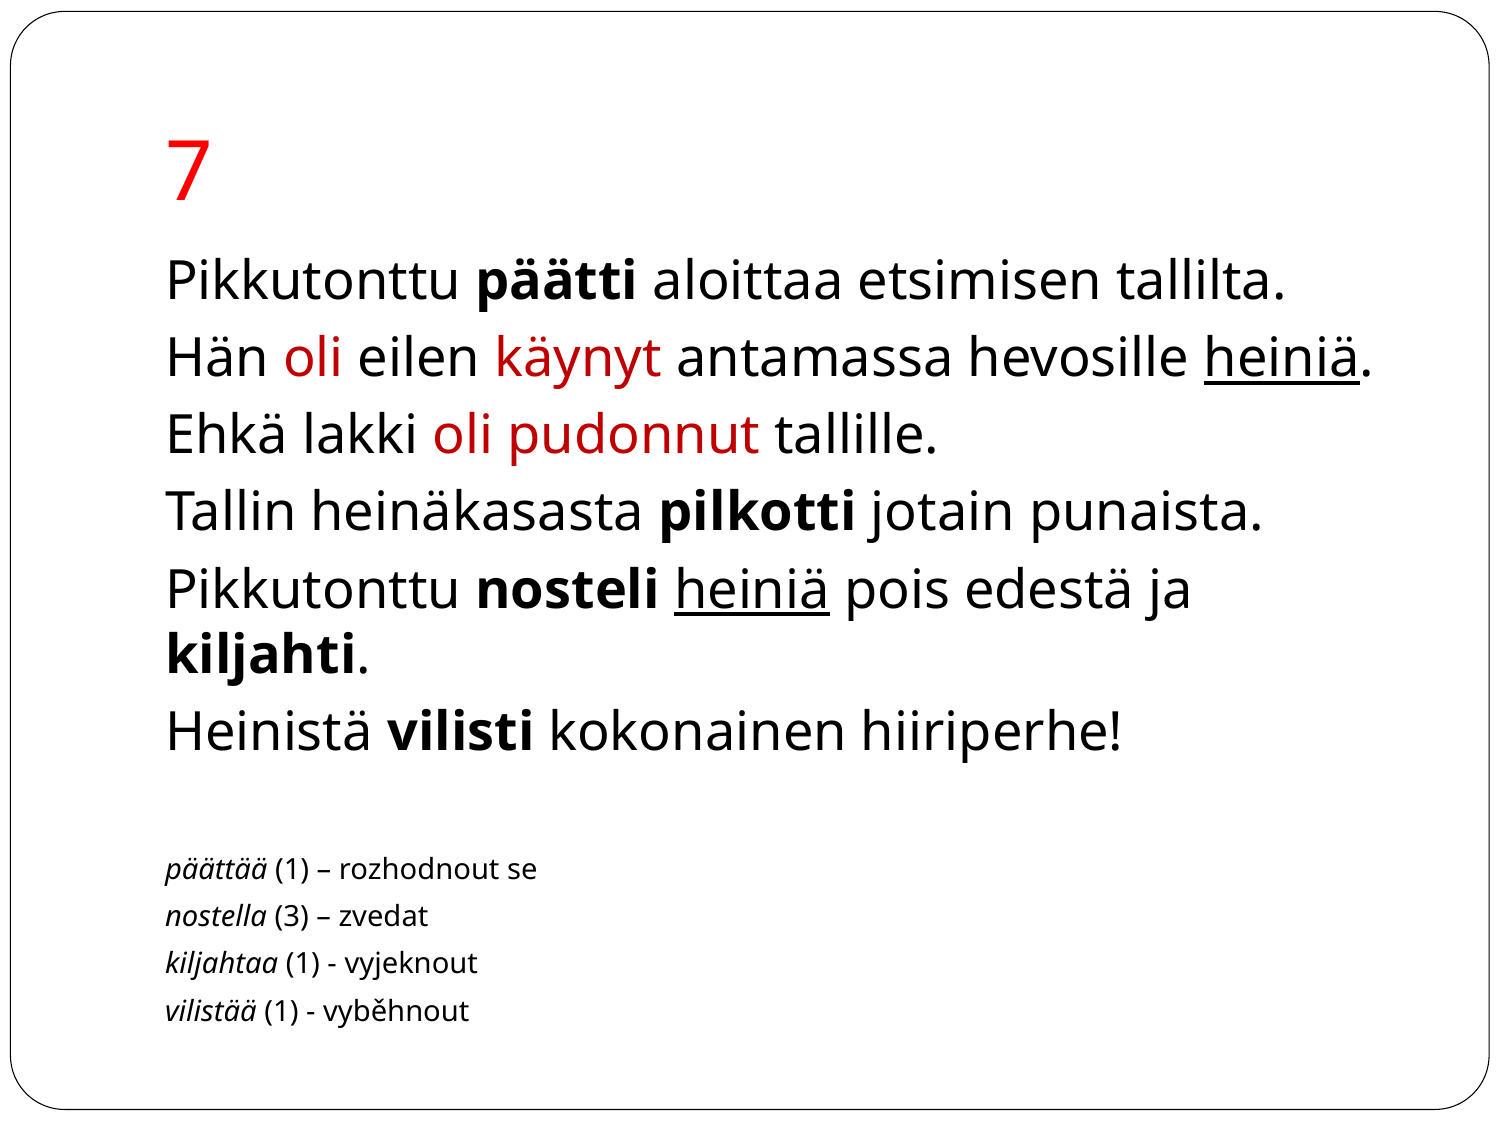

# 7
Pikkutonttu päätti aloittaa etsimisen tallilta.
Hän oli eilen käynyt antamassa hevosille heiniä.
Ehkä lakki oli pudonnut tallille.
Tallin heinäkasasta pilkotti jotain punaista.
Pikkutonttu nosteli heiniä pois edestä ja kiljahti.
Heinistä vilisti kokonainen hiiriperhe!
päättää (1) – rozhodnout se
nostella (3) – zvedat
kiljahtaa (1) - vyjeknout
vilistää (1) - vyběhnout